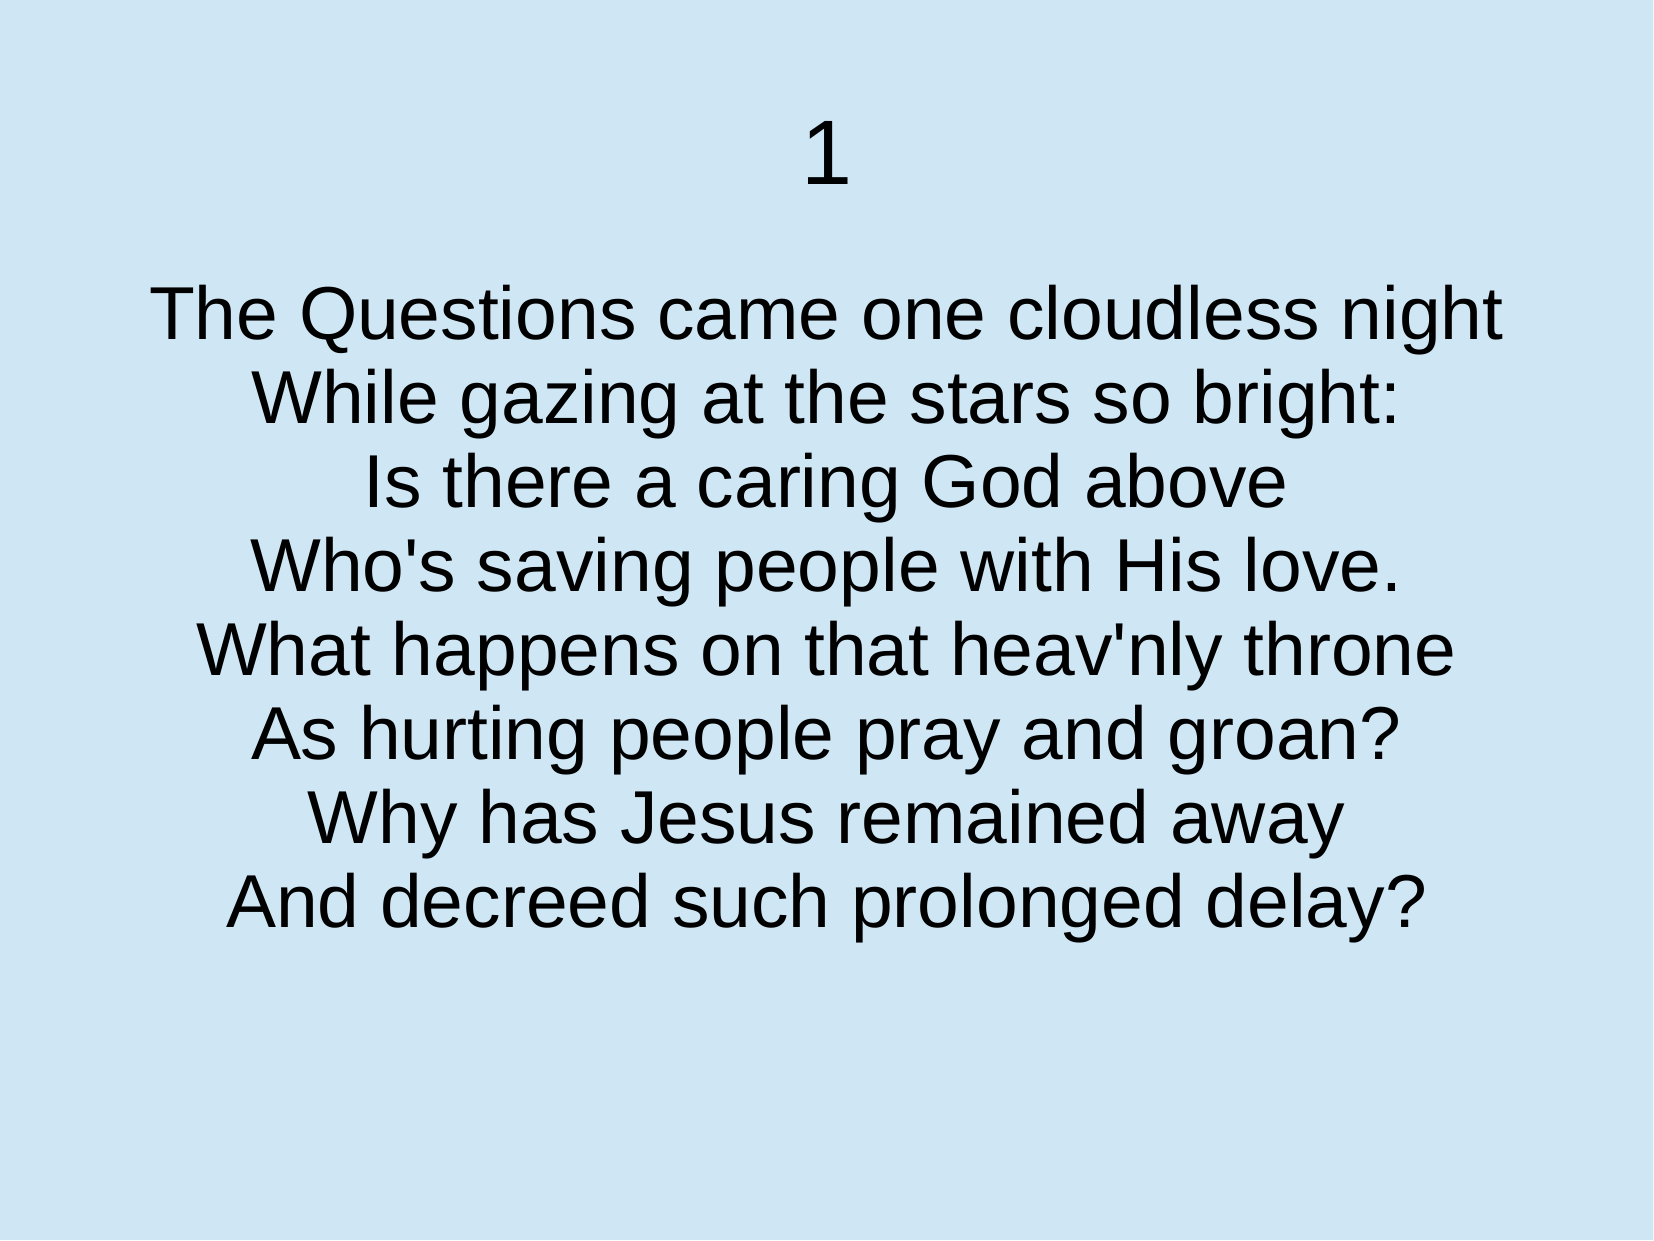

# 1
The Questions came one cloudless night
While gazing at the stars so bright:
Is there a caring God above
Who's saving people with His love.
What happens on that heav'nly throne
As hurting people pray and groan?
Why has Jesus remained away
And decreed such prolonged delay?